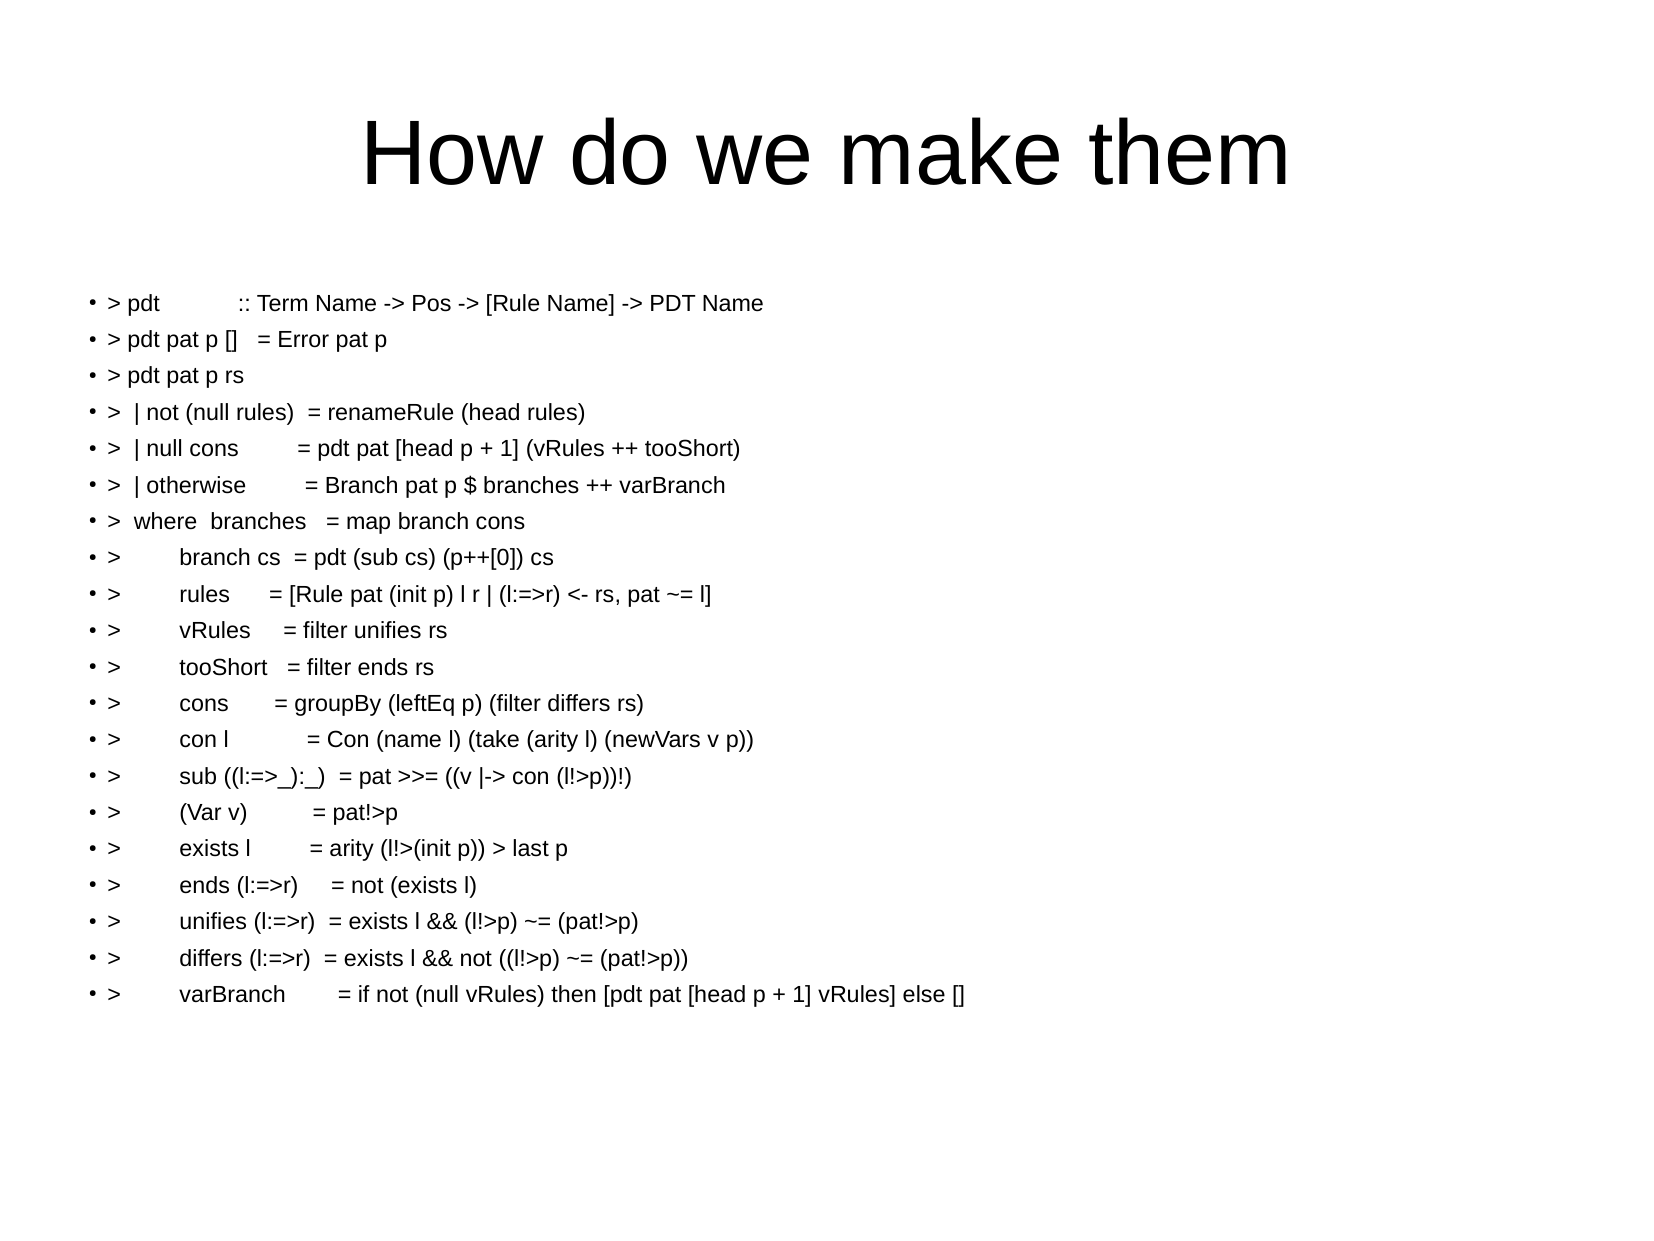

# How do we make them
> pdt :: Term Name -> Pos -> [Rule Name] -> PDT Name
> pdt pat p [] = Error pat p
> pdt pat p rs
> | not (null rules) = renameRule (head rules)
> | null cons = pdt pat [head p + 1] (vRules ++ tooShort)
> | otherwise = Branch pat p $ branches ++ varBranch
> where branches = map branch cons
> branch cs = pdt (sub cs) (p++[0]) cs
> rules = [Rule pat (init p) l r | (l:=>r) <- rs, pat ~= l]
> vRules = filter unifies rs
> tooShort = filter ends rs
> cons = groupBy (leftEq p) (filter differs rs)
> con l = Con (name l) (take (arity l) (newVars v p))
> sub ((l:=>_):_) = pat >>= ((v |-> con (l!>p))!)
> (Var v) = pat!>p
> exists l = arity (l!>(init p)) > last p
> ends (l:=>r) = not (exists l)
> unifies (l:=>r) = exists l && (l!>p) ~= (pat!>p)
> differs (l:=>r) = exists l && not ((l!>p) ~= (pat!>p))
> varBranch = if not (null vRules) then [pdt pat [head p + 1] vRules] else []